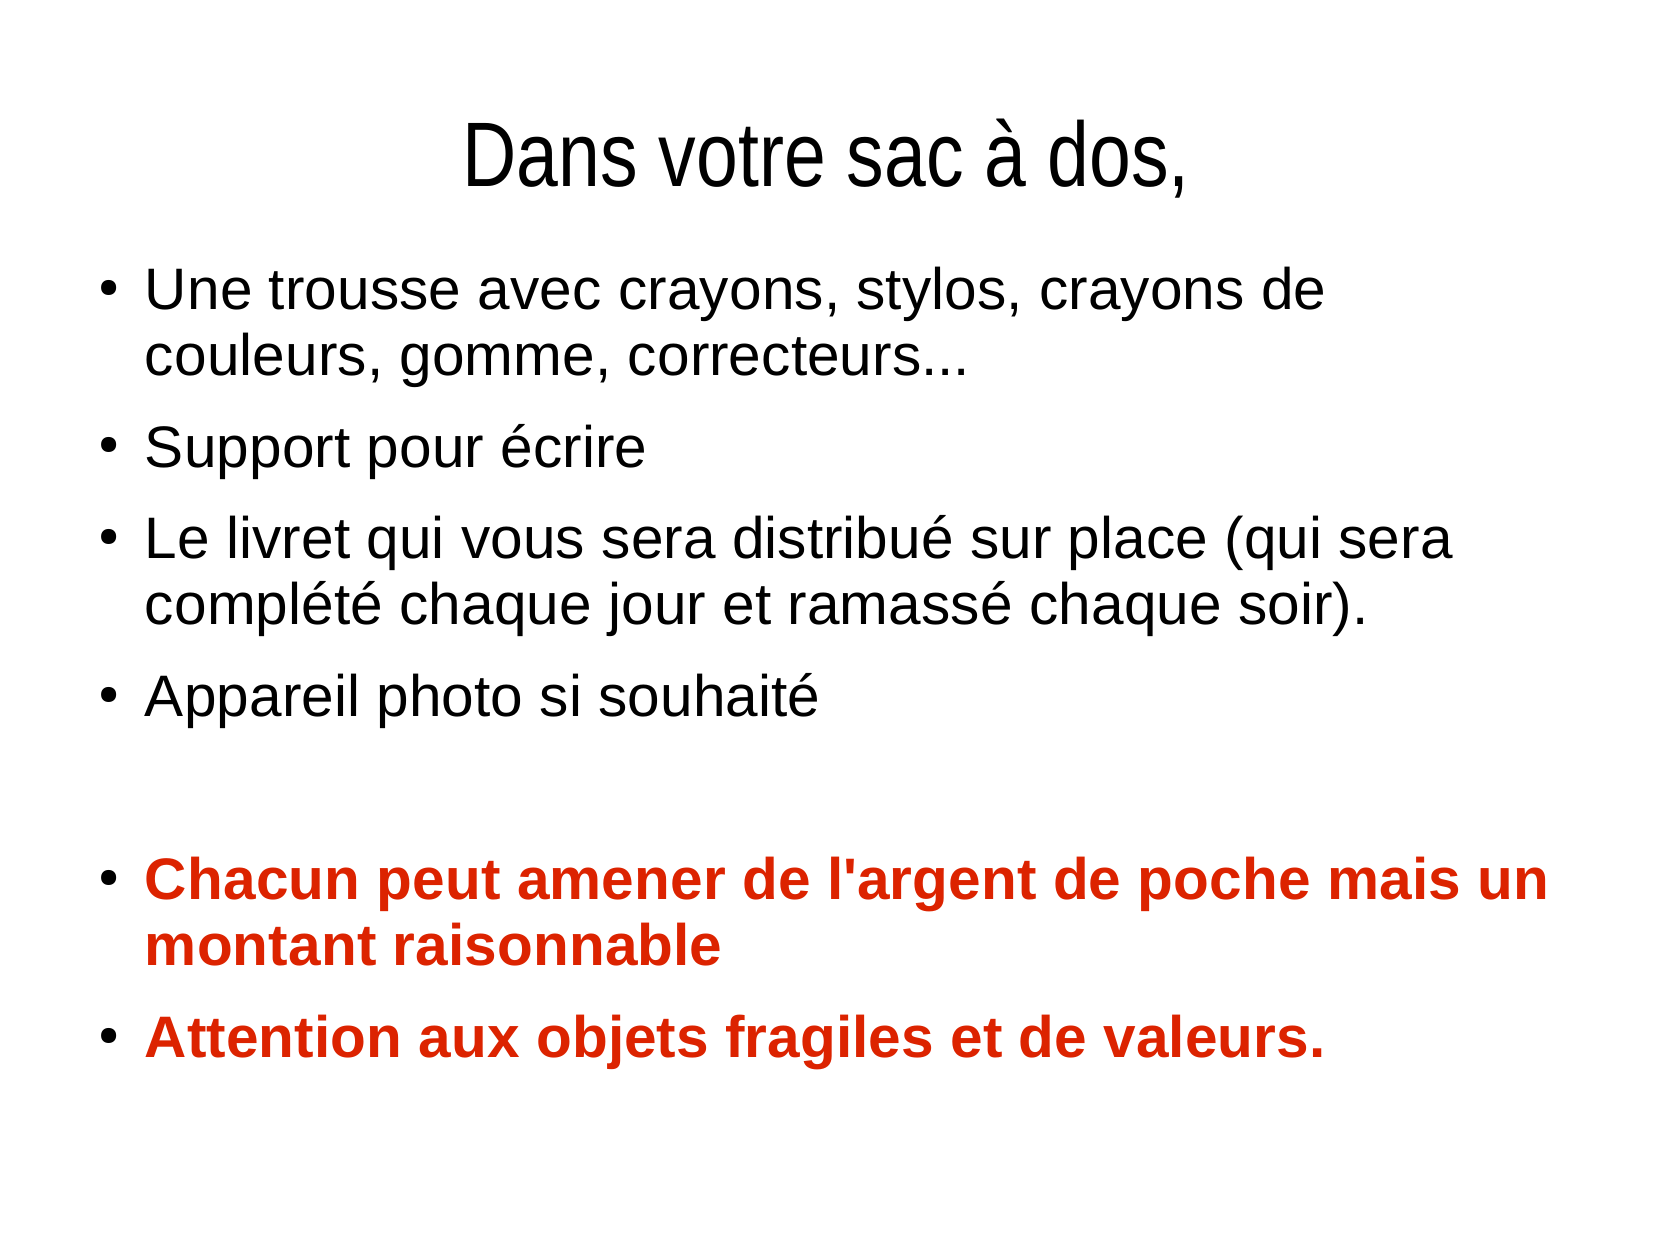

# Dans votre sac à dos,
Une trousse avec crayons, stylos, crayons de couleurs, gomme, correcteurs...
Support pour écrire
Le livret qui vous sera distribué sur place (qui sera complété chaque jour et ramassé chaque soir).
Appareil photo si souhaité
Chacun peut amener de l'argent de poche mais un montant raisonnable
Attention aux objets fragiles et de valeurs.